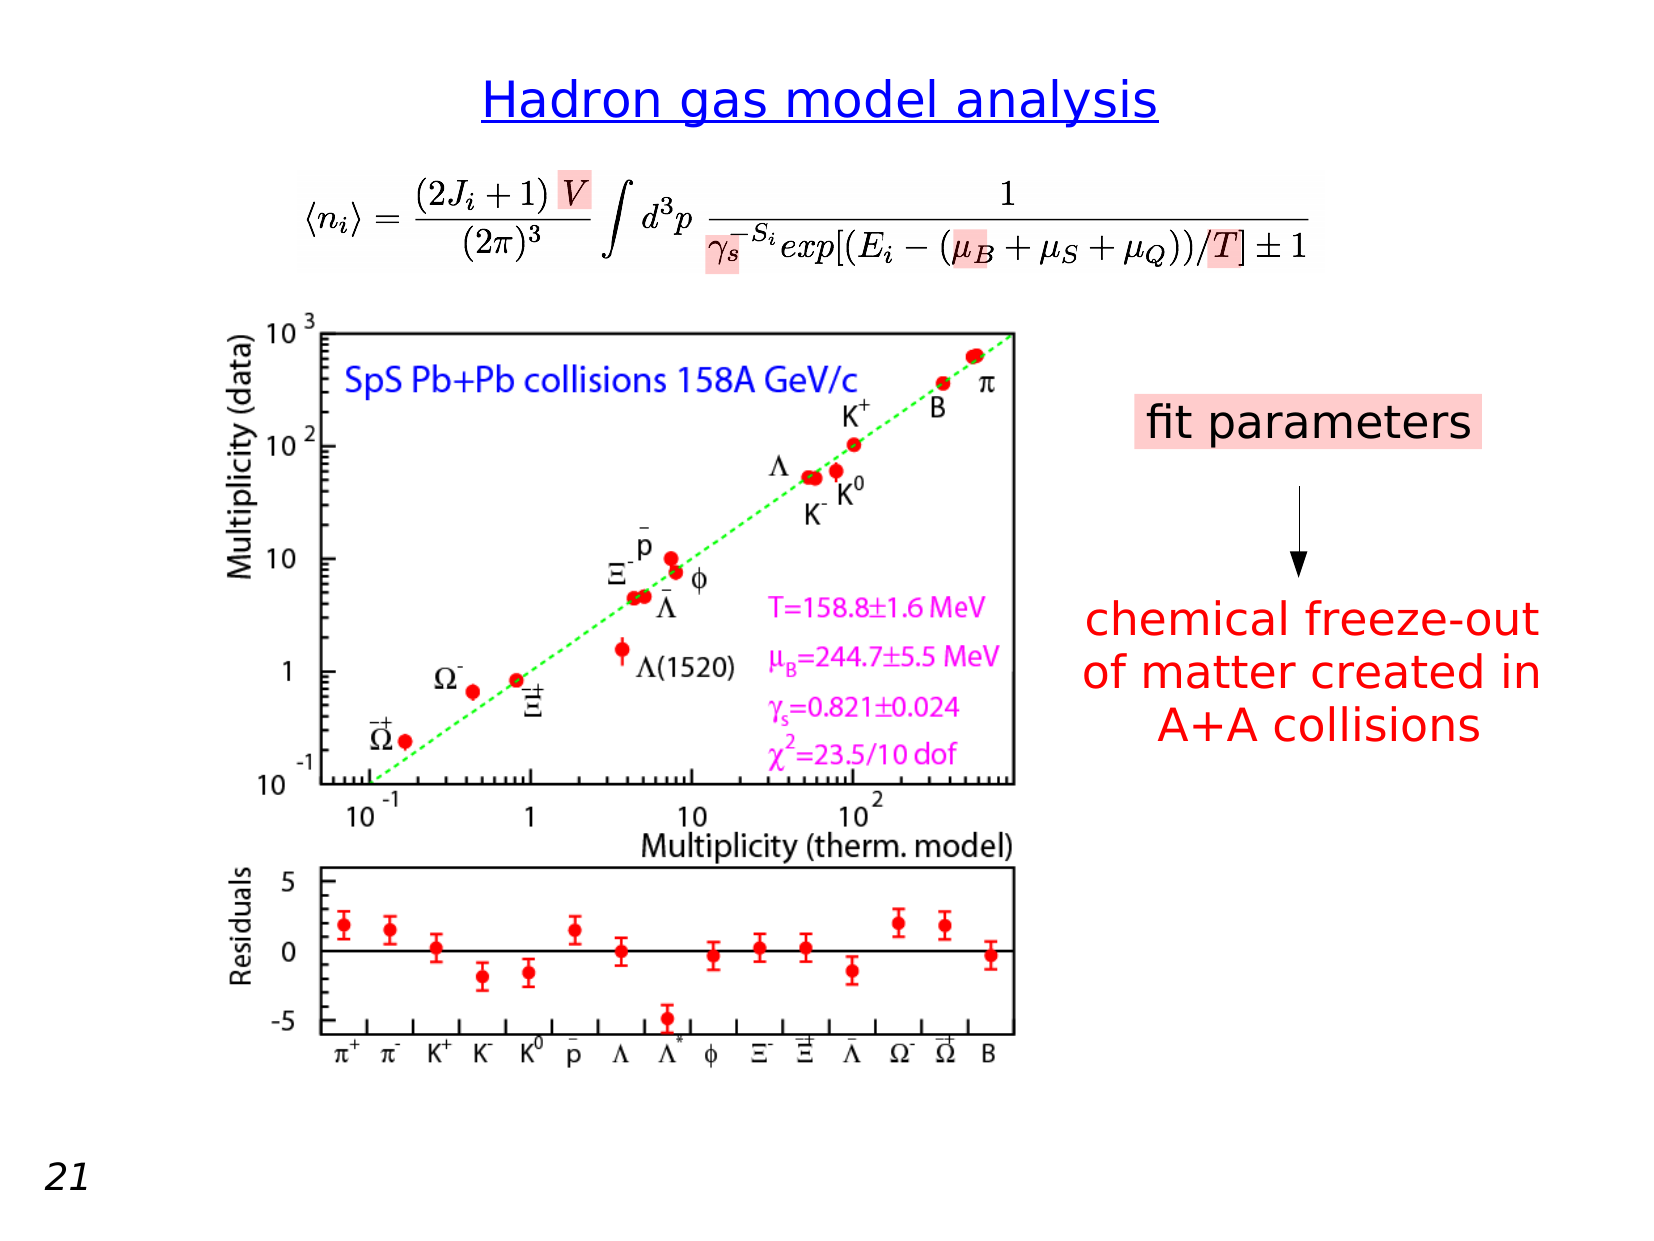

Hadron gas model analysis
fit parameters
chemical freeze-out
of matter created in
 A+A collisions